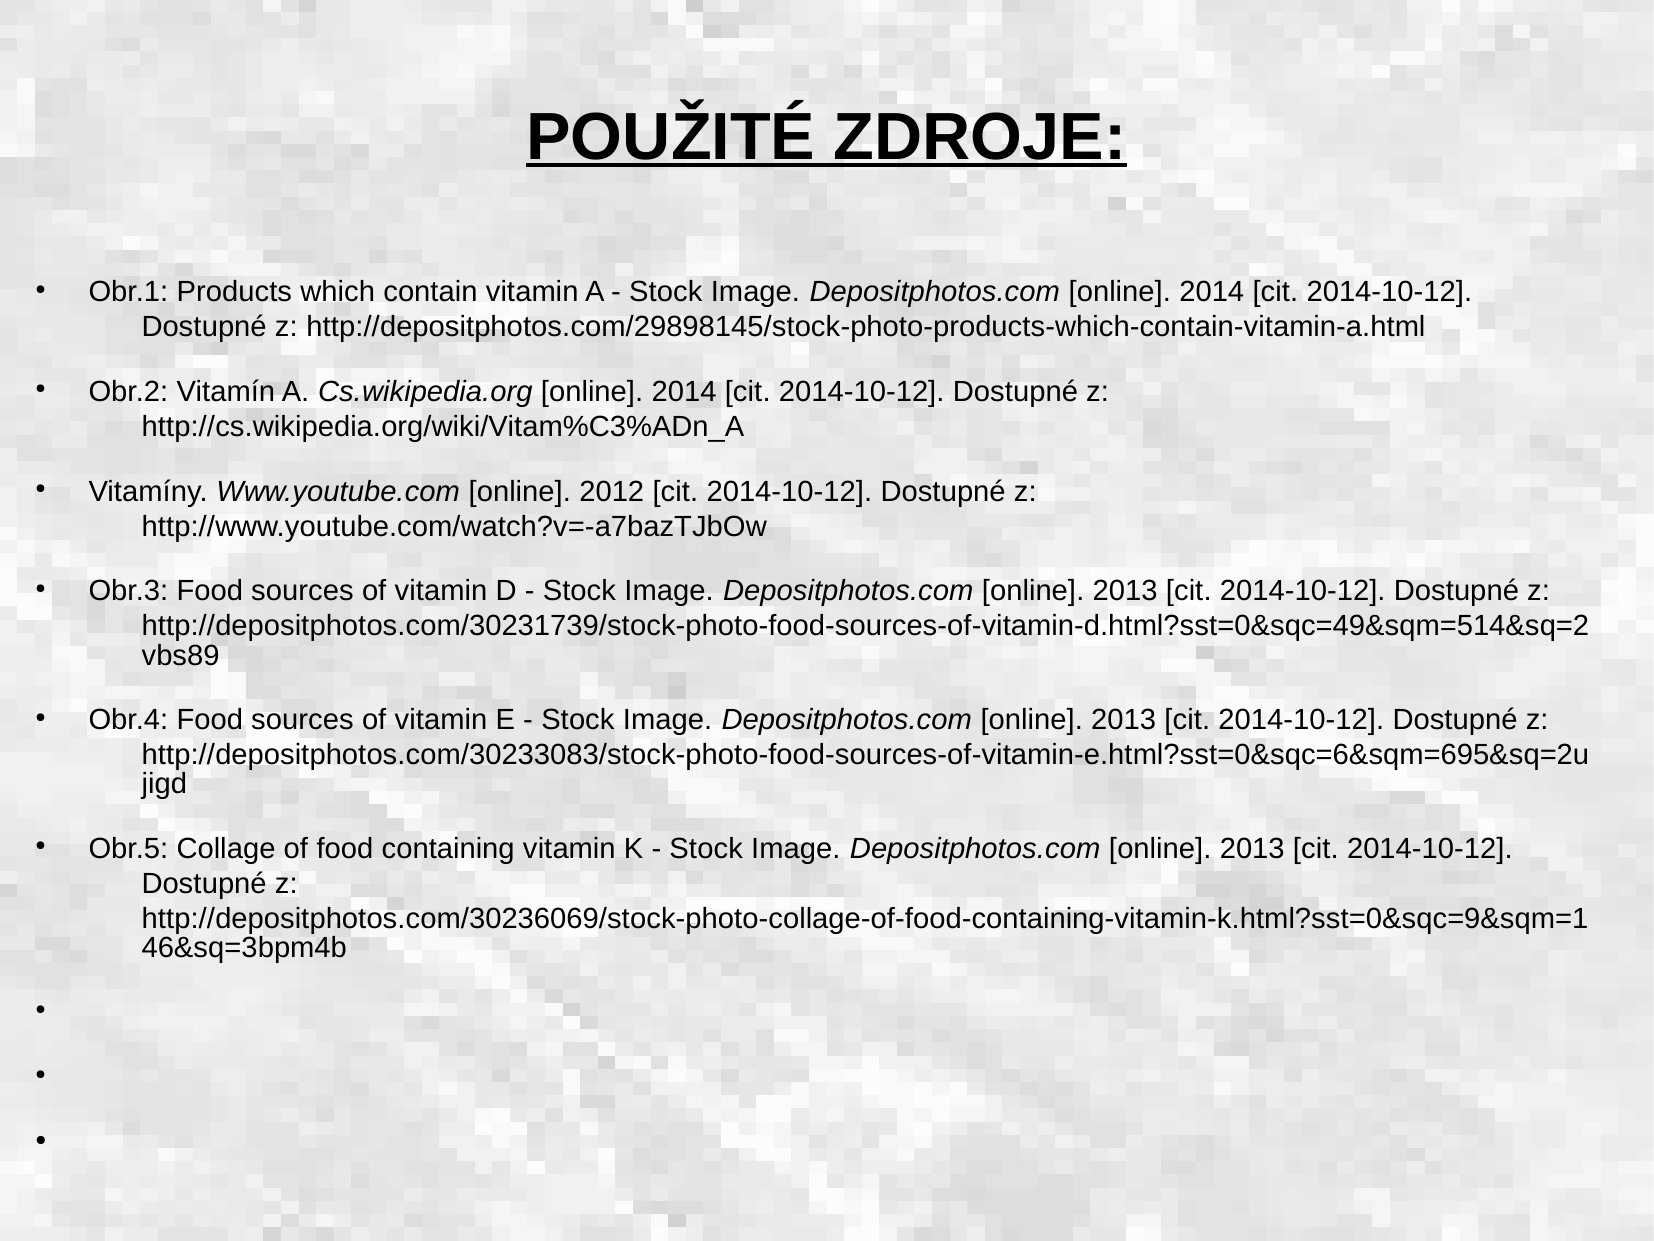

# POUŽITÉ ZDROJE:
Obr.1: Products which contain vitamin A - Stock Image. Depositphotos.com [online]. 2014 [cit. 2014-10-12]. Dostupné z: http://depositphotos.com/29898145/stock-photo-products-which-contain-vitamin-a.html
Obr.2: Vitamín A. Cs.wikipedia.org [online]. 2014 [cit. 2014-10-12]. Dostupné z: http://cs.wikipedia.org/wiki/Vitam%C3%ADn_A
Vitamíny. Www.youtube.com [online]. 2012 [cit. 2014-10-12]. Dostupné z: http://www.youtube.com/watch?v=-a7bazTJbOw
Obr.3: Food sources of vitamin D - Stock Image. Depositphotos.com [online]. 2013 [cit. 2014-10-12]. Dostupné z: http://depositphotos.com/30231739/stock-photo-food-sources-of-vitamin-d.html?sst=0&sqc=49&sqm=514&sq=2vbs89
Obr.4: Food sources of vitamin E - Stock Image. Depositphotos.com [online]. 2013 [cit. 2014-10-12]. Dostupné z: http://depositphotos.com/30233083/stock-photo-food-sources-of-vitamin-e.html?sst=0&sqc=6&sqm=695&sq=2ujigd
Obr.5: Collage of food containing vitamin K - Stock Image. Depositphotos.com [online]. 2013 [cit. 2014-10-12]. Dostupné z: http://depositphotos.com/30236069/stock-photo-collage-of-food-containing-vitamin-k.html?sst=0&sqc=9&sqm=146&sq=3bpm4b